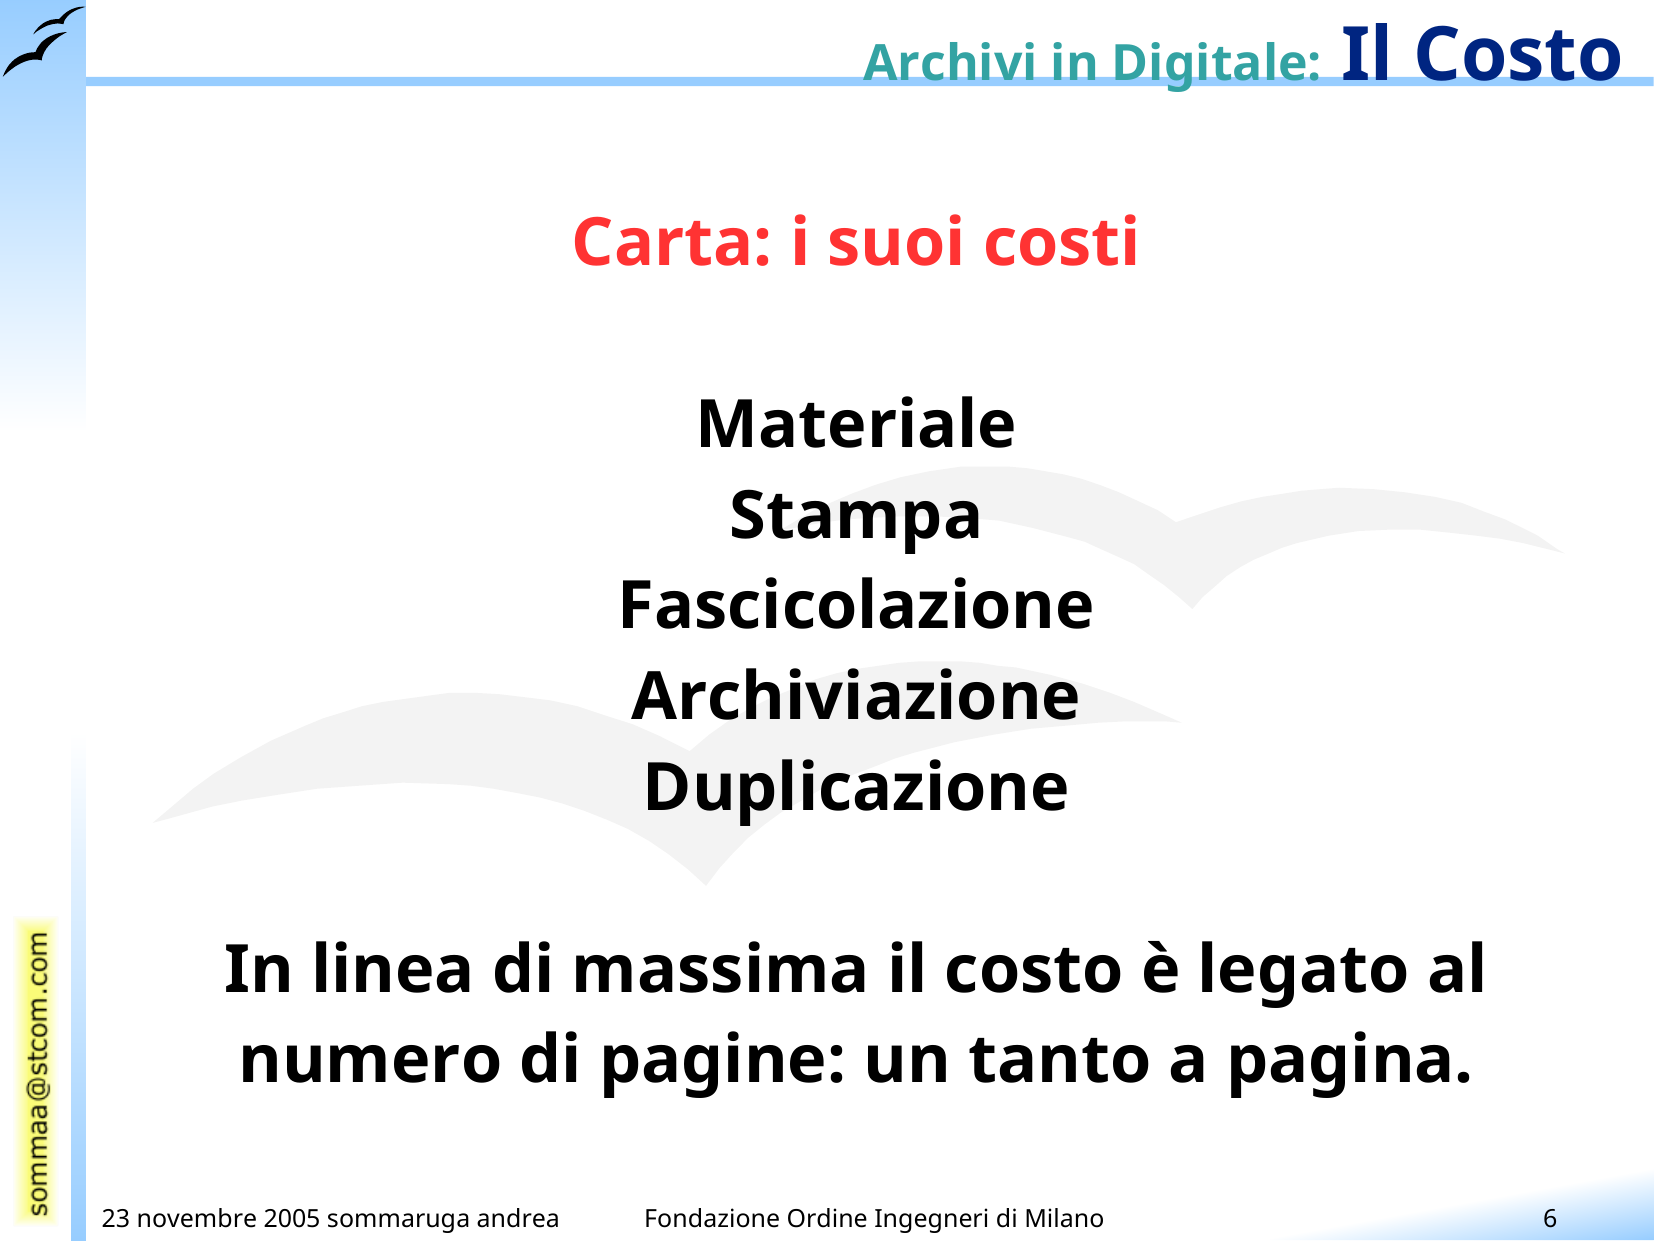

# Archivi in Digitale: Il Costo
Carta: i suoi costi
Materiale
Stampa
Fascicolazione
Archiviazione
Duplicazione
In linea di massima il costo è legato al numero di pagine: un tanto a pagina.